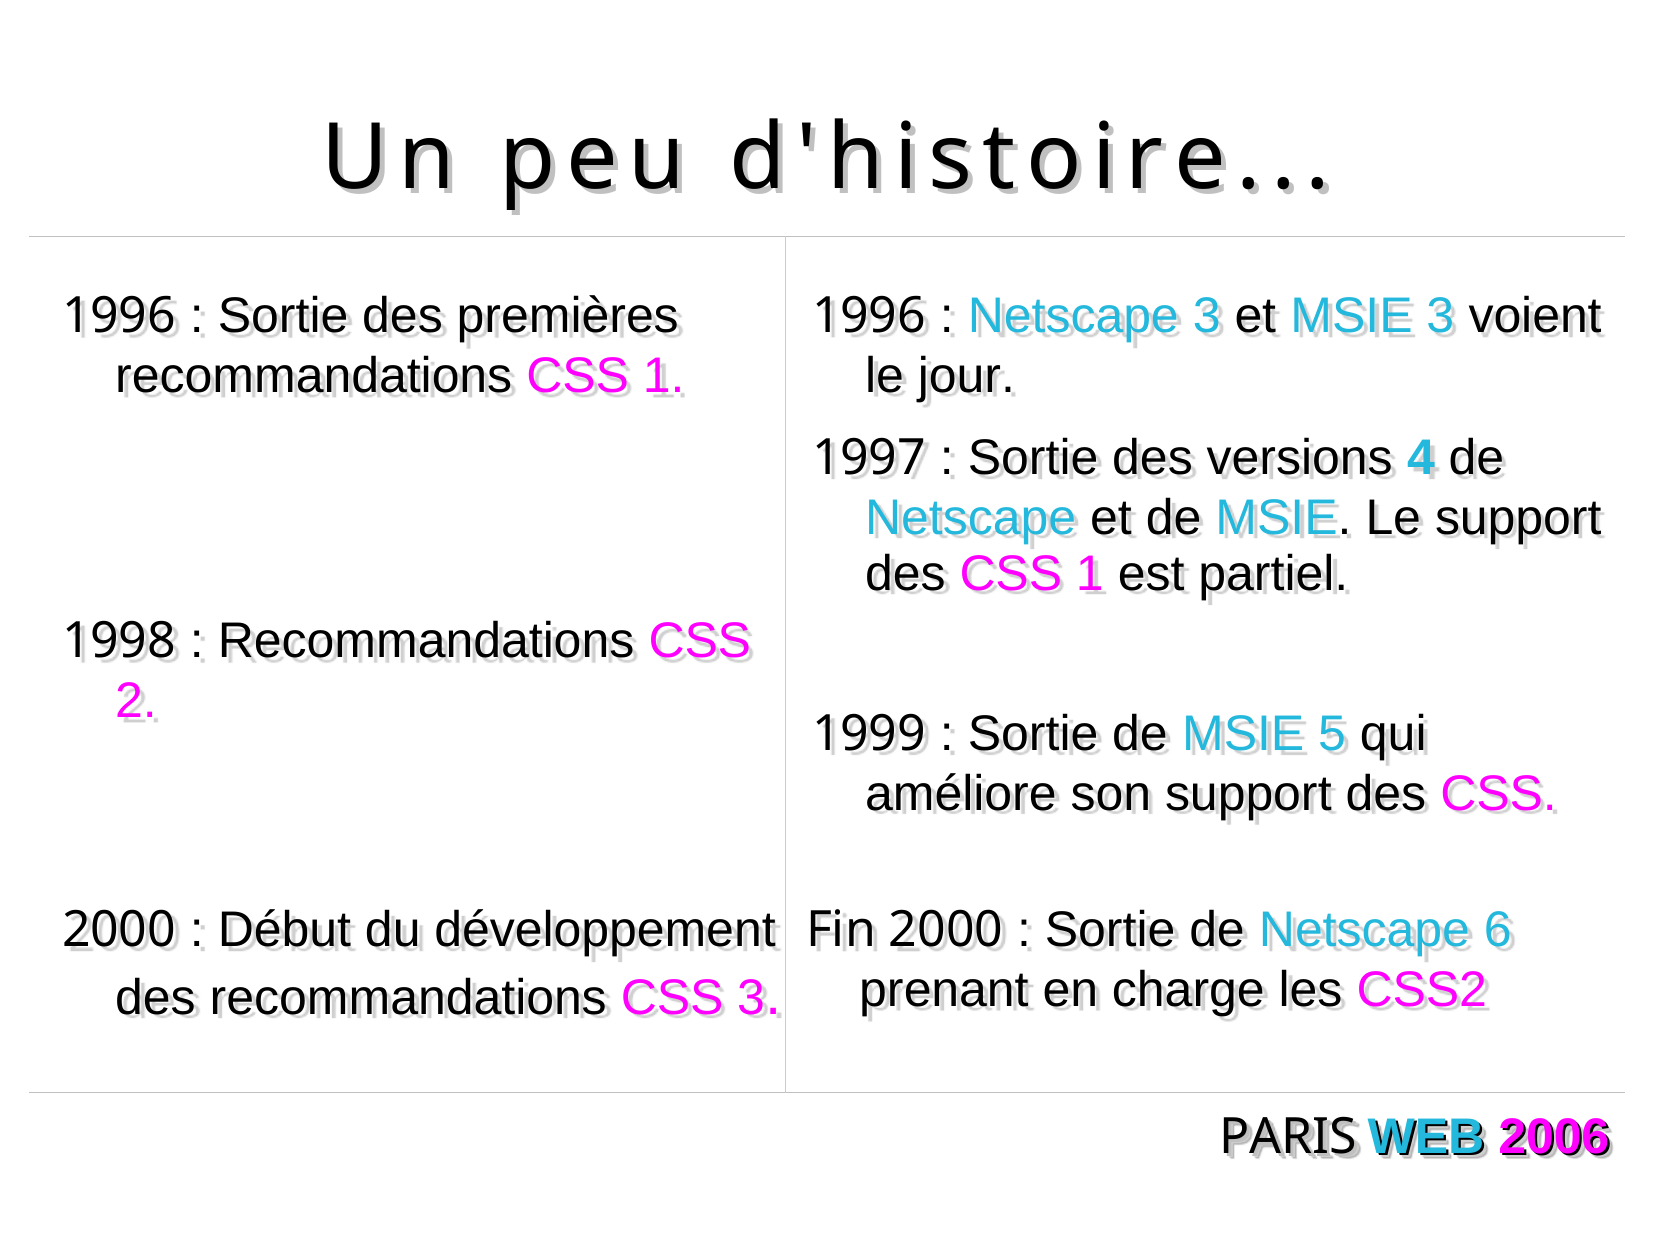

# Un peu d'histoire...
1996 : Sortie des premières recommandations CSS 1.
1996 : Netscape 3 et MSIE 3 voient le jour.
1997 : Sortie des versions 4 de Netscape et de MSIE. Le support des CSS 1 est partiel.
1998 : Recommandations CSS 2.
1999 : Sortie de MSIE 5 qui améliore son support des CSS.
2000 : Début du développement des recommandations CSS 3.
Fin 2000 : Sortie de Netscape 6 prenant en charge les CSS2
PARIS WEB 2006